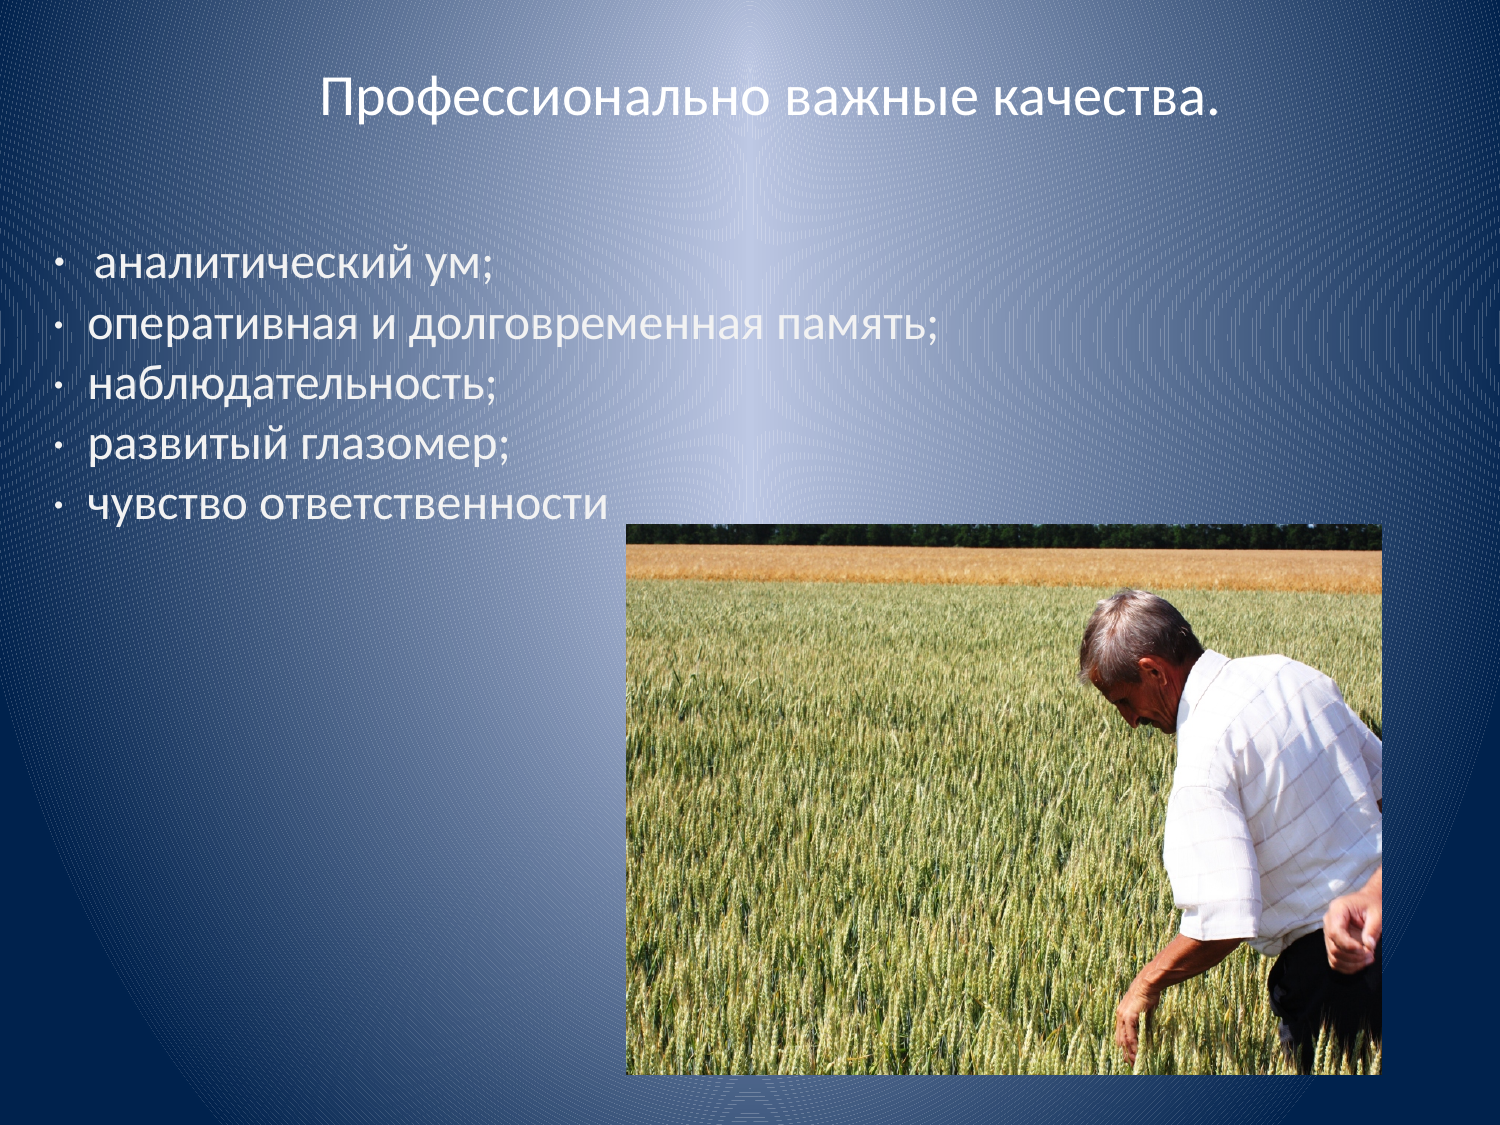

Профессионально важные качества.
· аналитический ум;
· оперативная и долговременная память;
· наблюдательность;
· развитый глазомер;
· чувство ответственности